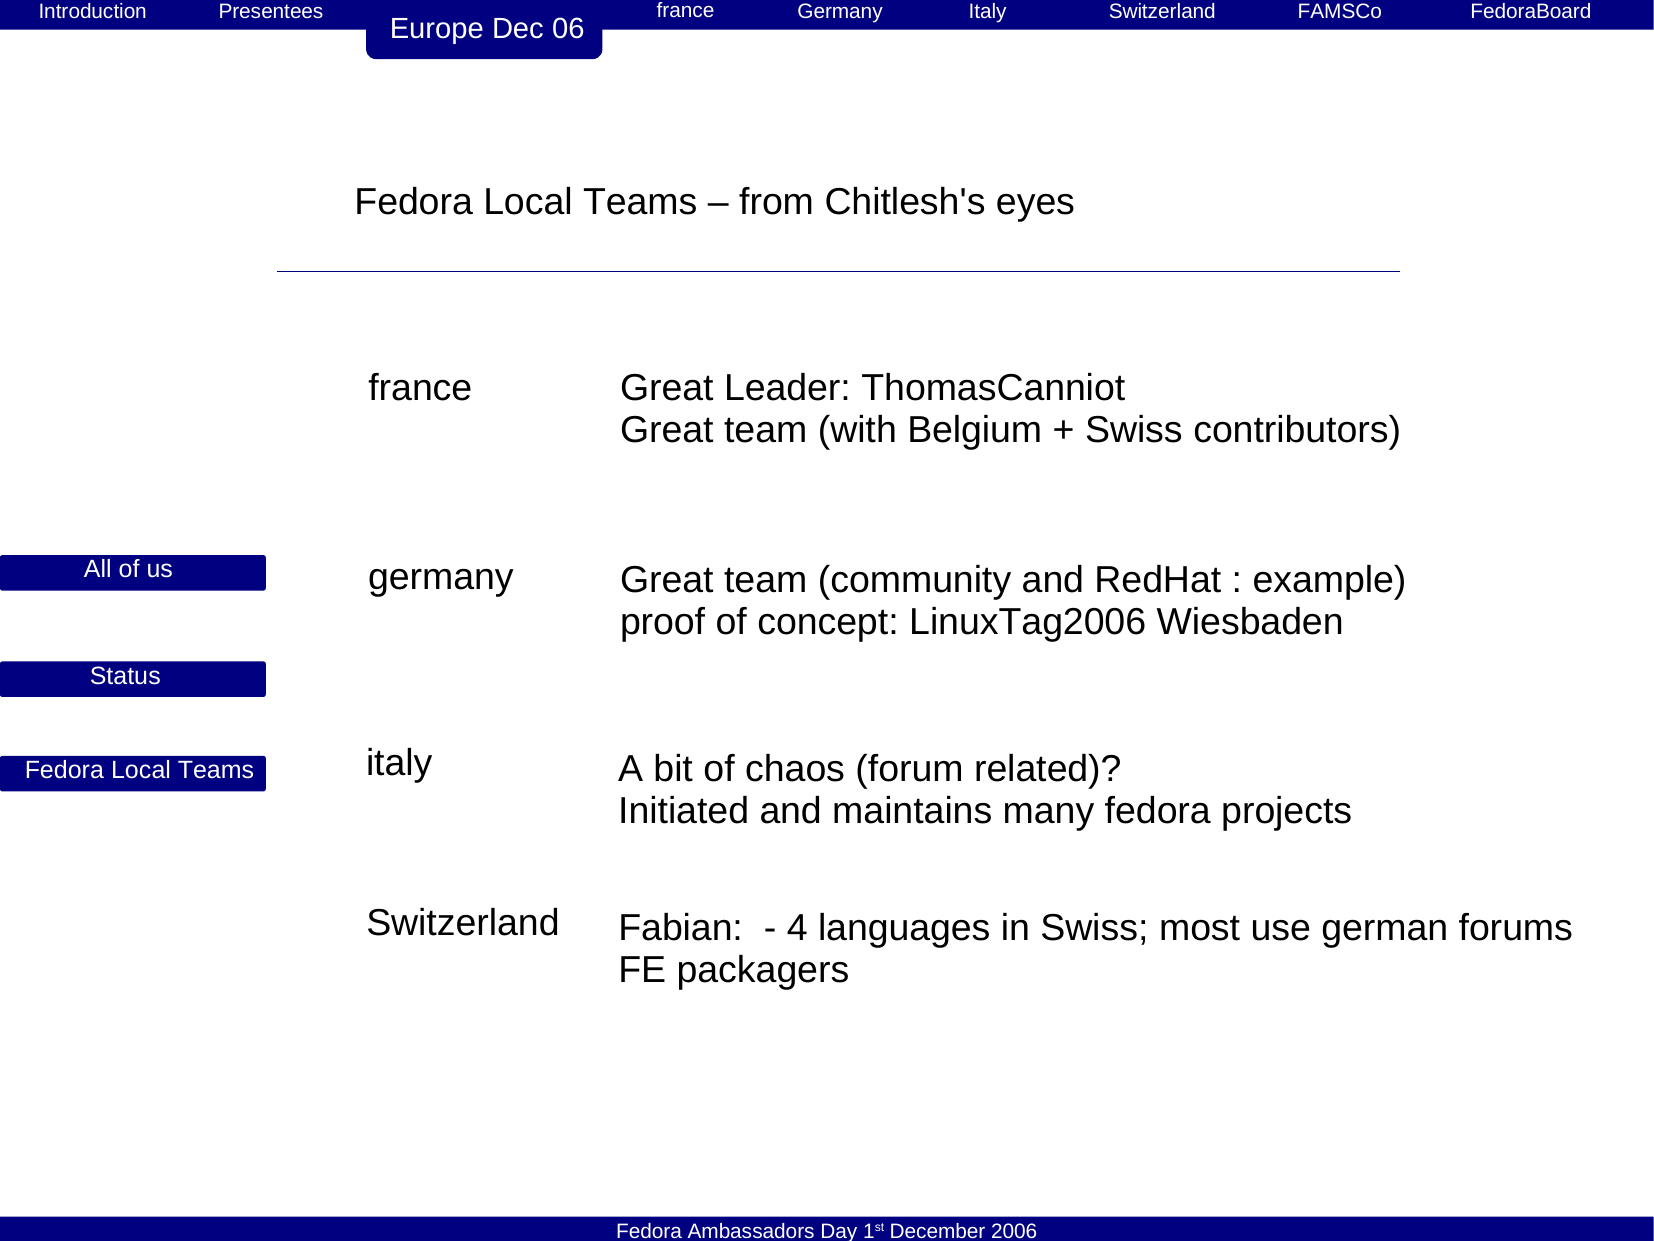

Europe Dec 06
Fedora Local Teams – from Chitlesh's eyes
france
Great Leader: ThomasCanniot
Great team (with Belgium + Swiss contributors)
All of us
germany
Great team (community and RedHat : example)
proof of concept: LinuxTag2006 Wiesbaden
Status
italy
A bit of chaos (forum related)?
Initiated and maintains many fedora projects
Fedora Local Teams
Switzerland
Fabian: - 4 languages in Swiss; most use german forums
FE packagers